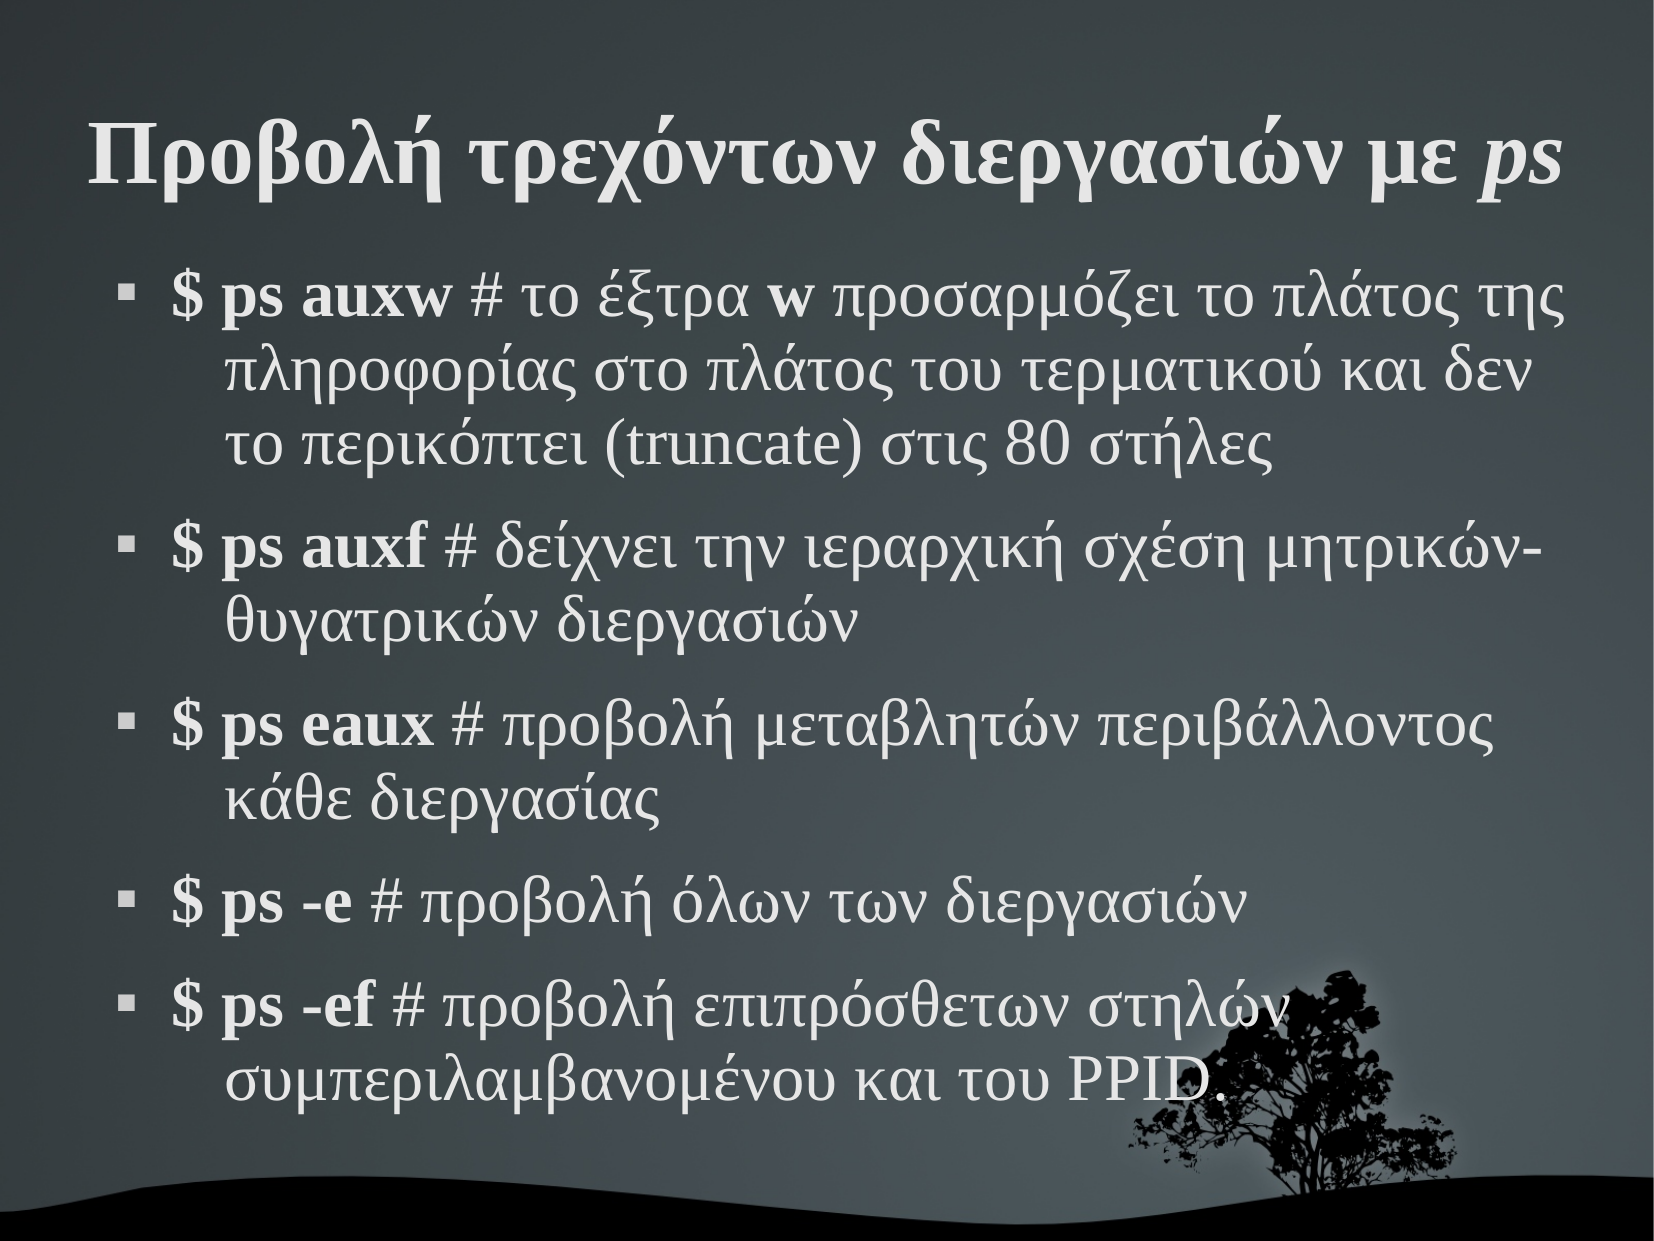

Προβολή τρεχόντων διεργασιών με ps
# $ ps auxw # το έξτρα w προσαρμόζει το πλάτος της πληροφορίας στο πλάτος του τερματικού και δεν το περικόπτει (truncate) στις 80 στήλες
$ ps auxf # δείχνει την ιεραρχική σχέση μητρικών-θυγατρικών διεργασιών
$ ps eaux # προβολή μεταβλητών περιβάλλοντος κάθε διεργασίας
$ ps -e # προβολή όλων των διεργασιών
$ ps -ef # προβολή επιπρόσθετων στηλών συμπεριλαμβανομένου και του PPID.